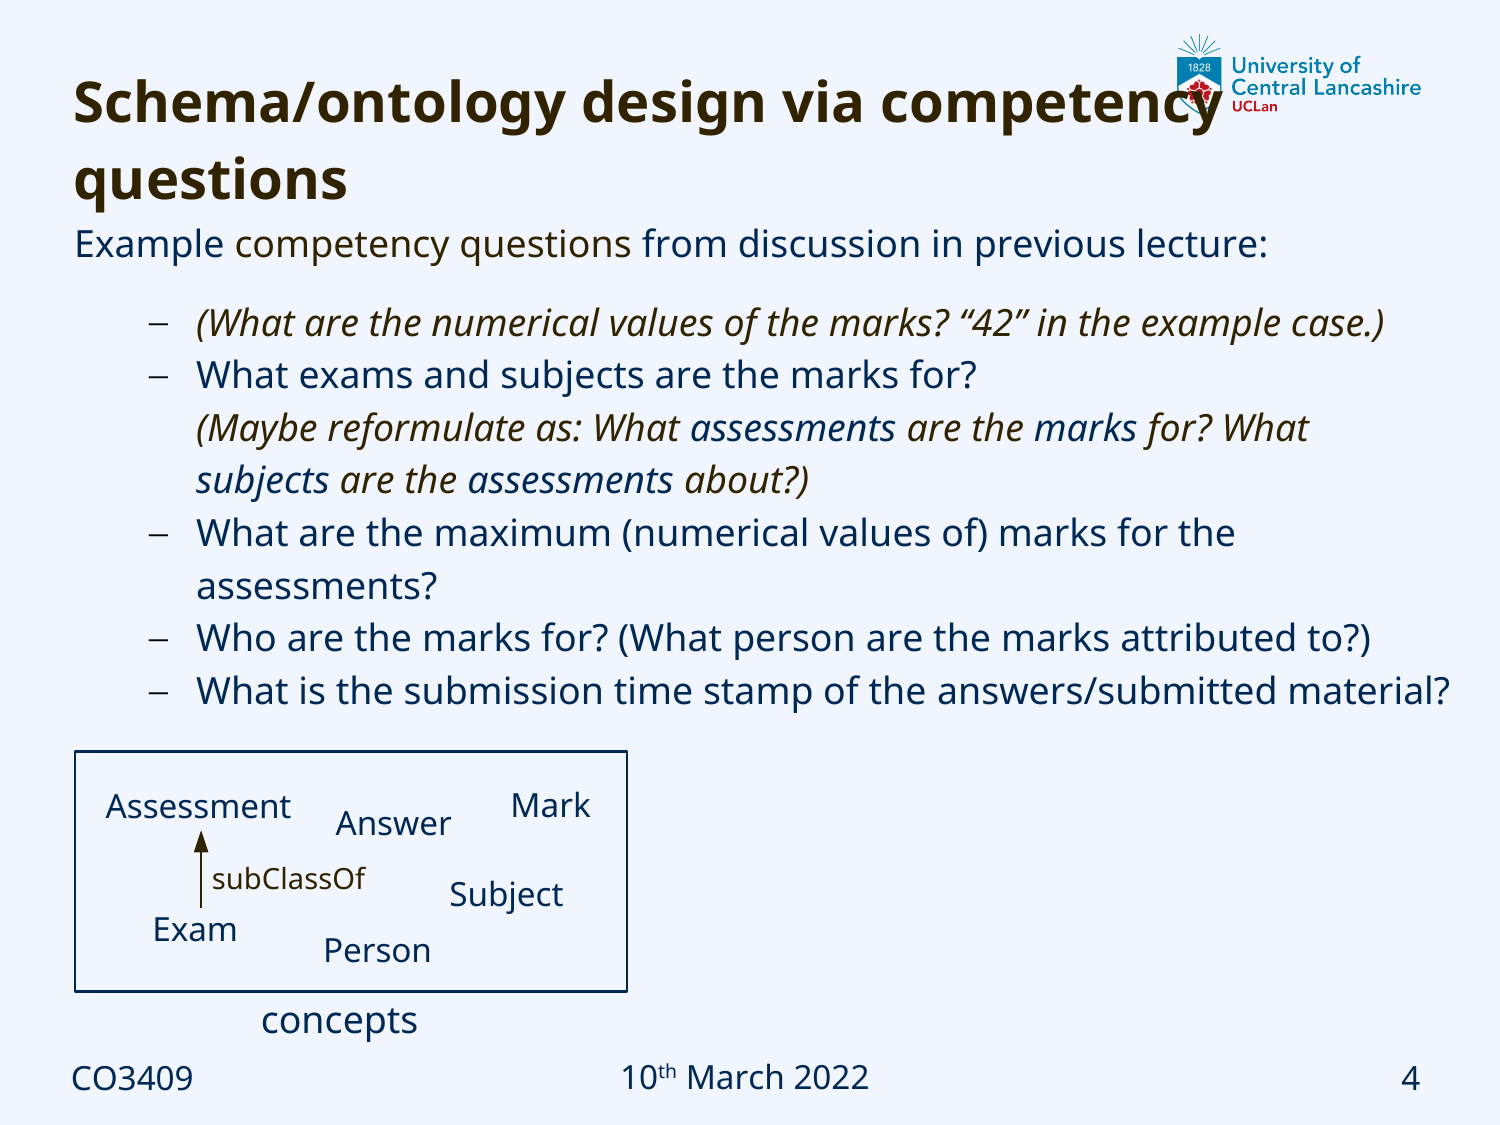

# Schema/ontology design via competency questions
Example competency questions from discussion in previous lecture:
(What are the numerical values of the marks? “42” in the example case.)
What exams and subjects are the marks for?
(Maybe reformulate as: What assessments are the marks for? What subjects are the assessments about?)
What are the maximum (numerical values of) marks for the assessments?
Who are the marks for? (What person are the marks attributed to?)
What is the submission time stamp of the answers/submitted material?
Mark
Assessment
Answer
subClassOf
Subject
Exam
Person
concepts